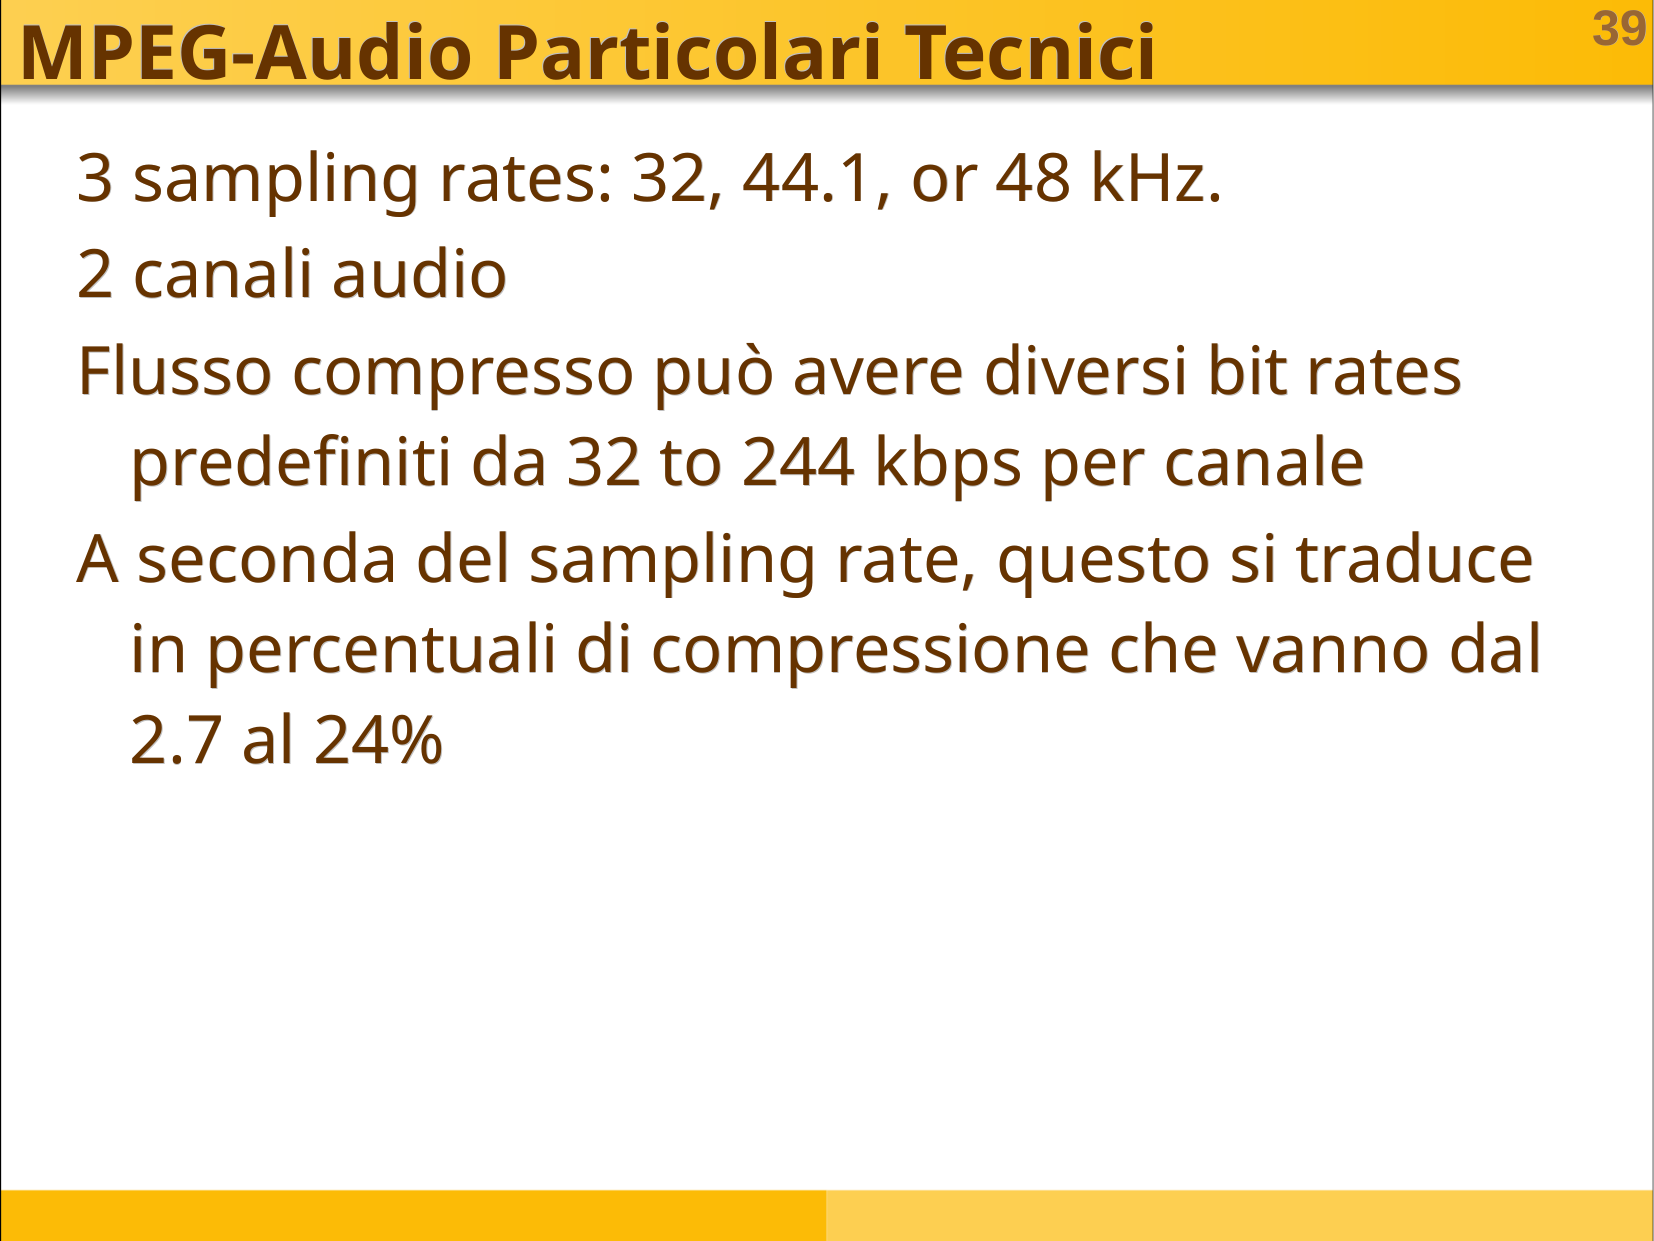

39
# MPEG-Audio Particolari Tecnici
3 sampling rates: 32, 44.1, or 48 kHz.
2 canali audio
Flusso compresso può avere diversi bit rates predefiniti da 32 to 244 kbps per canale
A seconda del sampling rate, questo si traduce in percentuali di compressione che vanno dal 2.7 al 24%